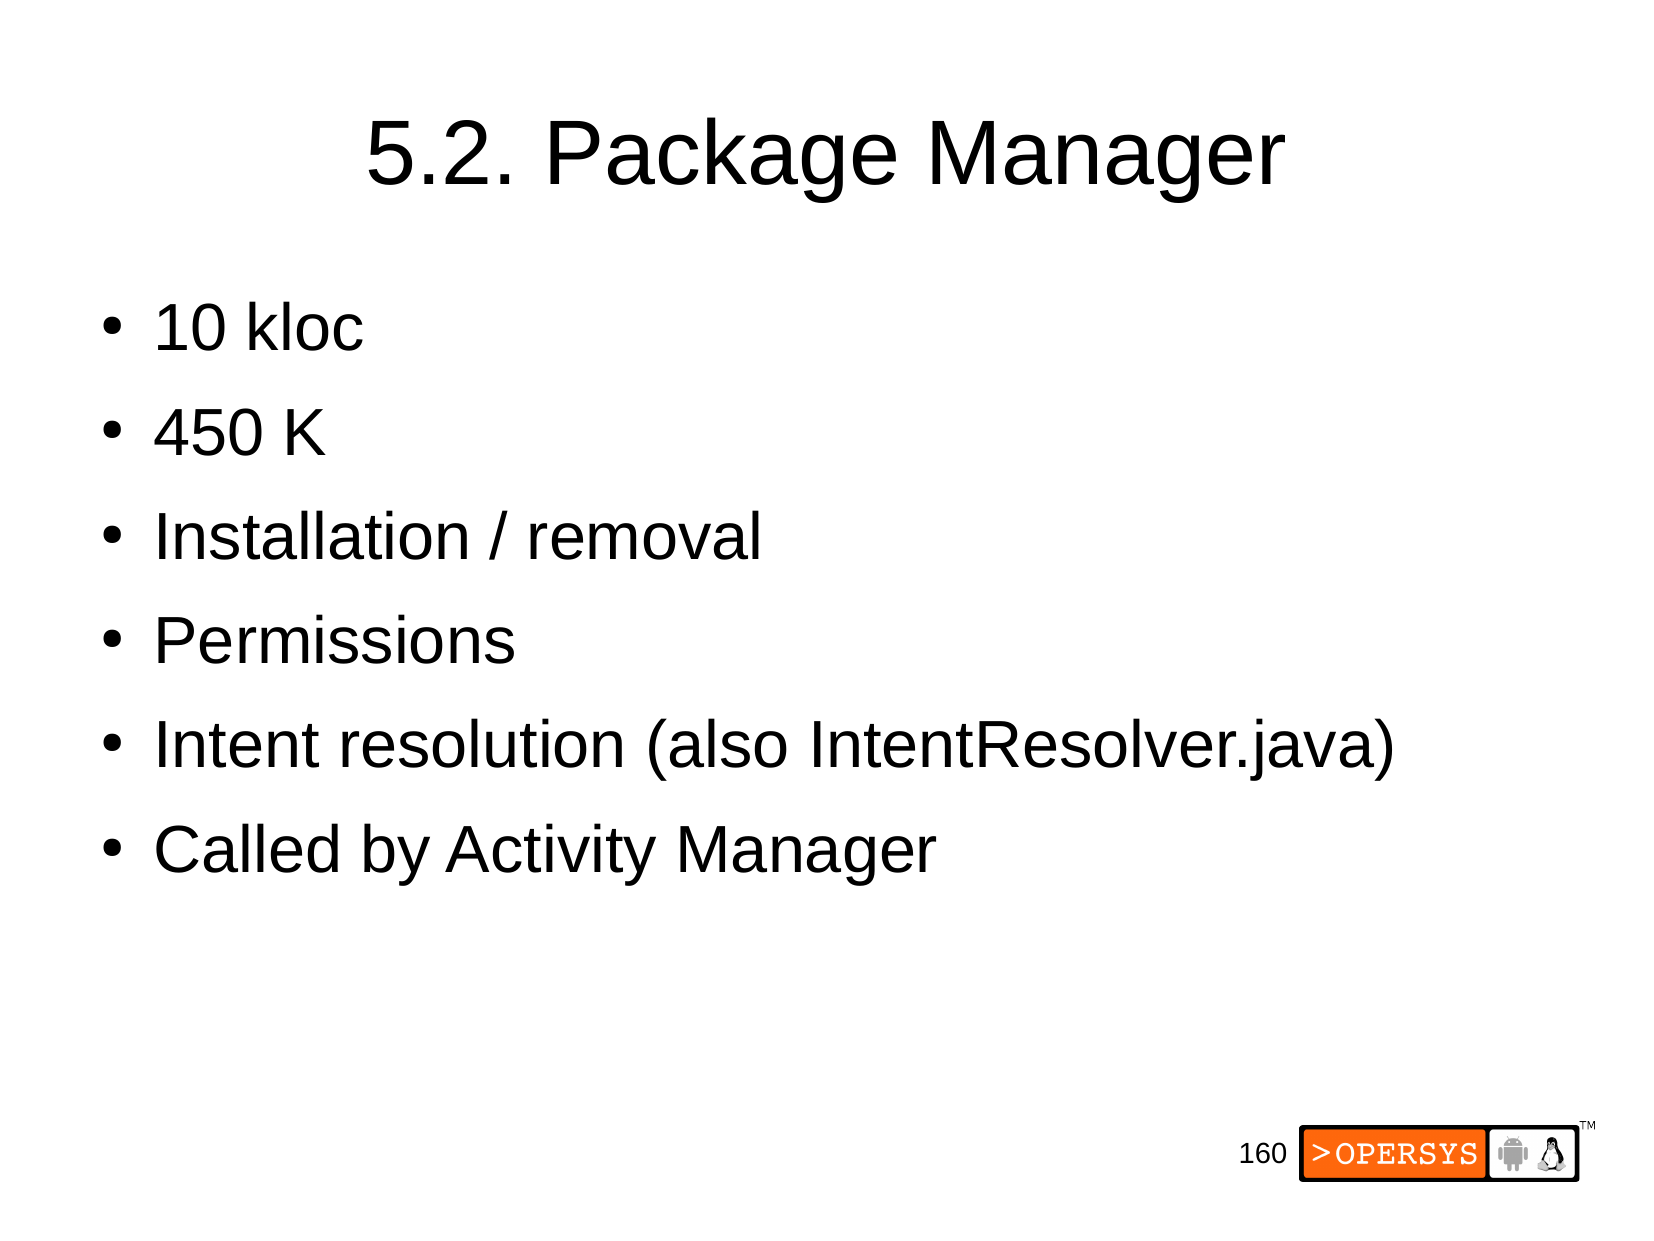

# 5.2. Package Manager
10 kloc
450 K
Installation / removal
Permissions
Intent resolution (also IntentResolver.java)
Called by Activity Manager